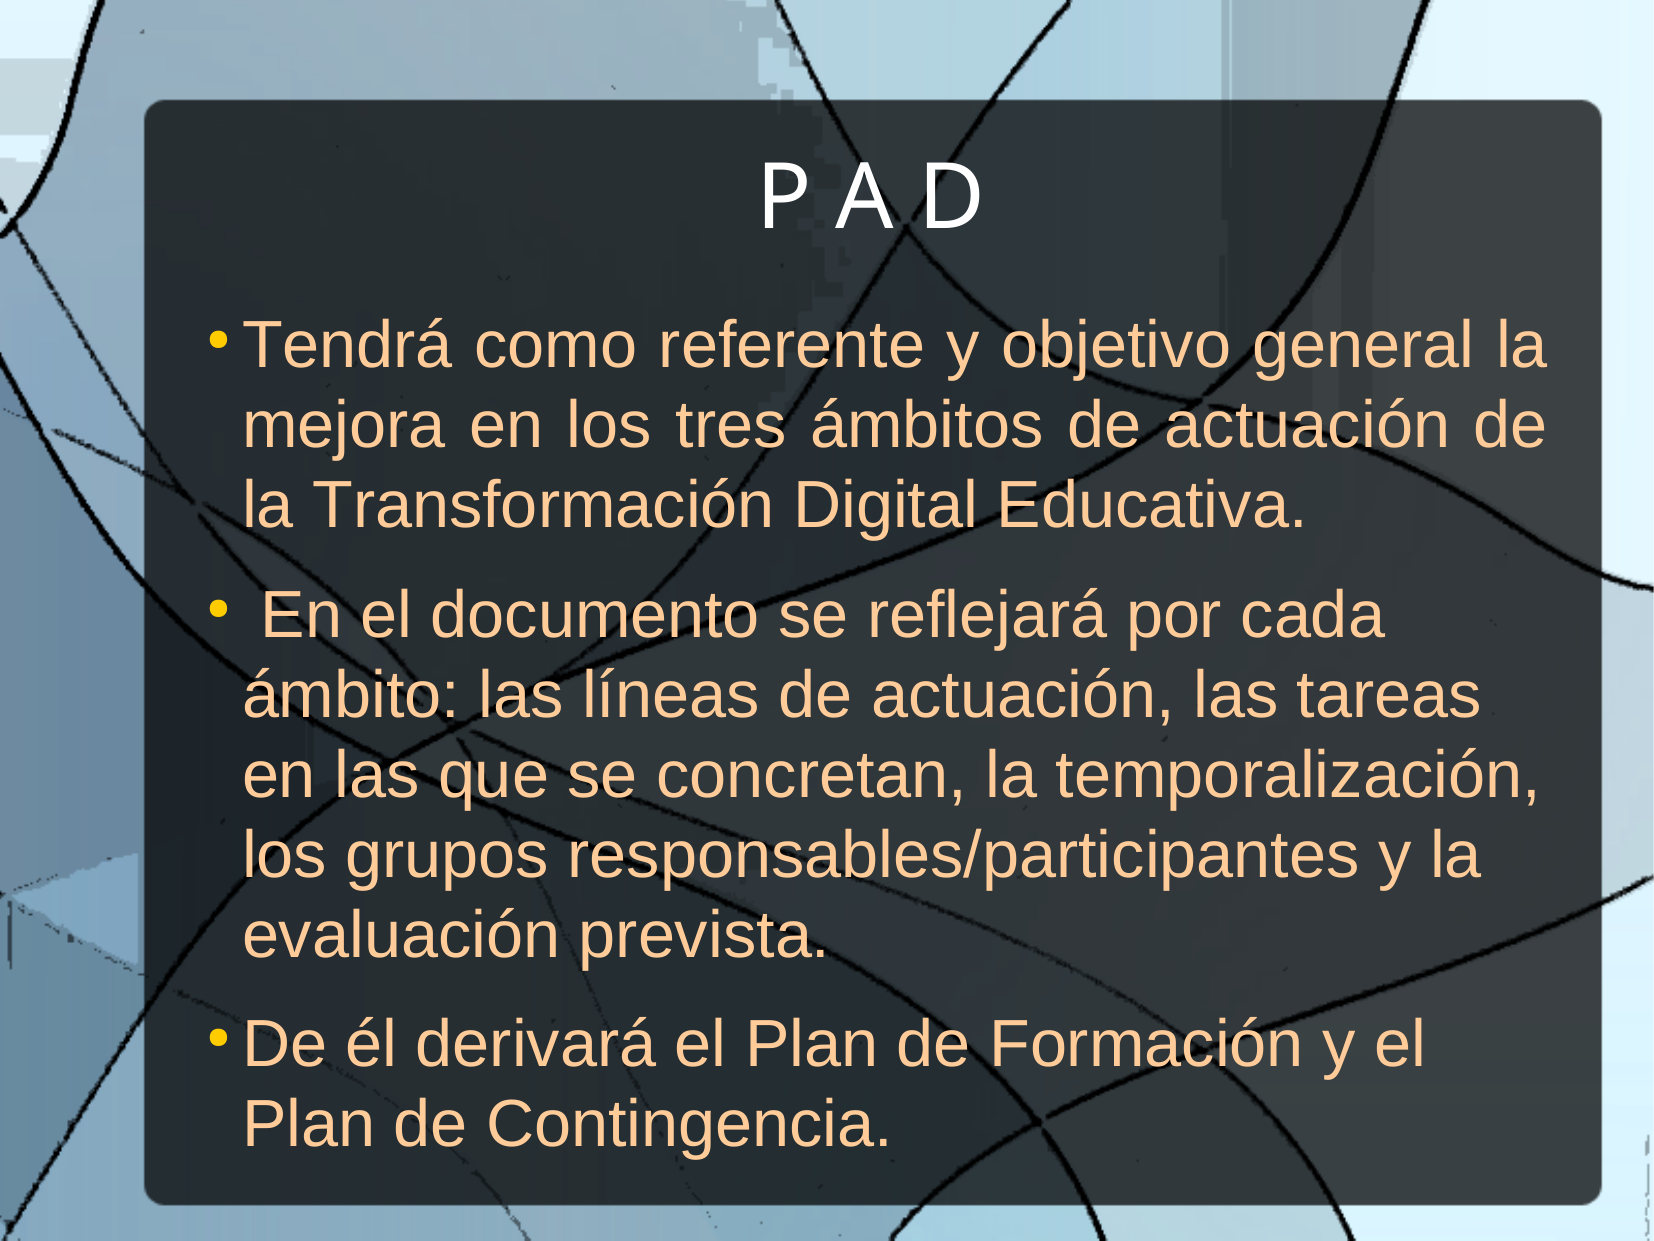

# P A D
Tendrá como referente y objetivo general la mejora en los tres ámbitos de actuación de la Transformación Digital Educativa.
 En el documento se reflejará por cada ámbito: las líneas de actuación, las tareas en las que se concretan, la temporalización, los grupos responsables/participantes y la evaluación prevista.
De él derivará el Plan de Formación y el Plan de Contingencia.